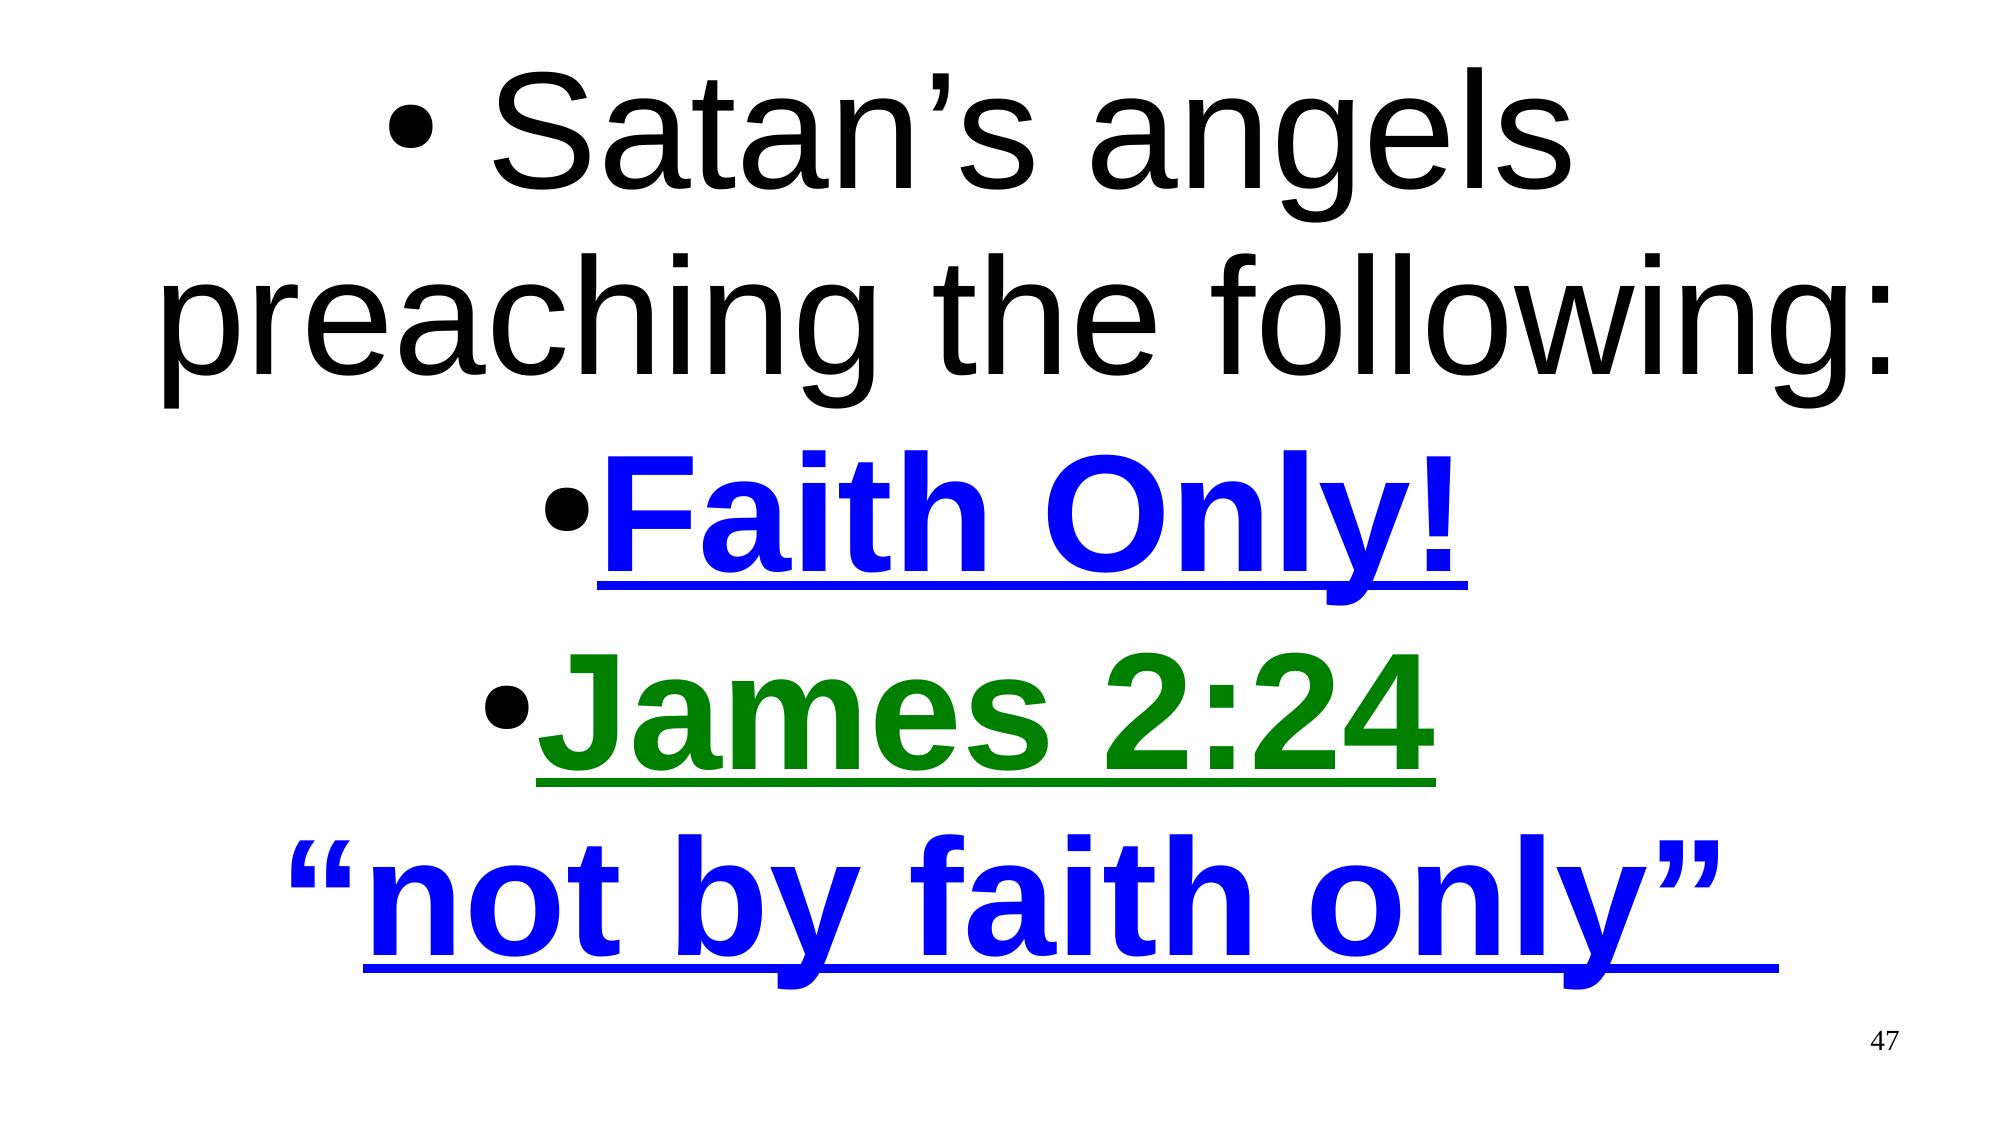

# Satan’s angels preaching the following:
Faith Only!
James 2:24 
“not by faith only”
47